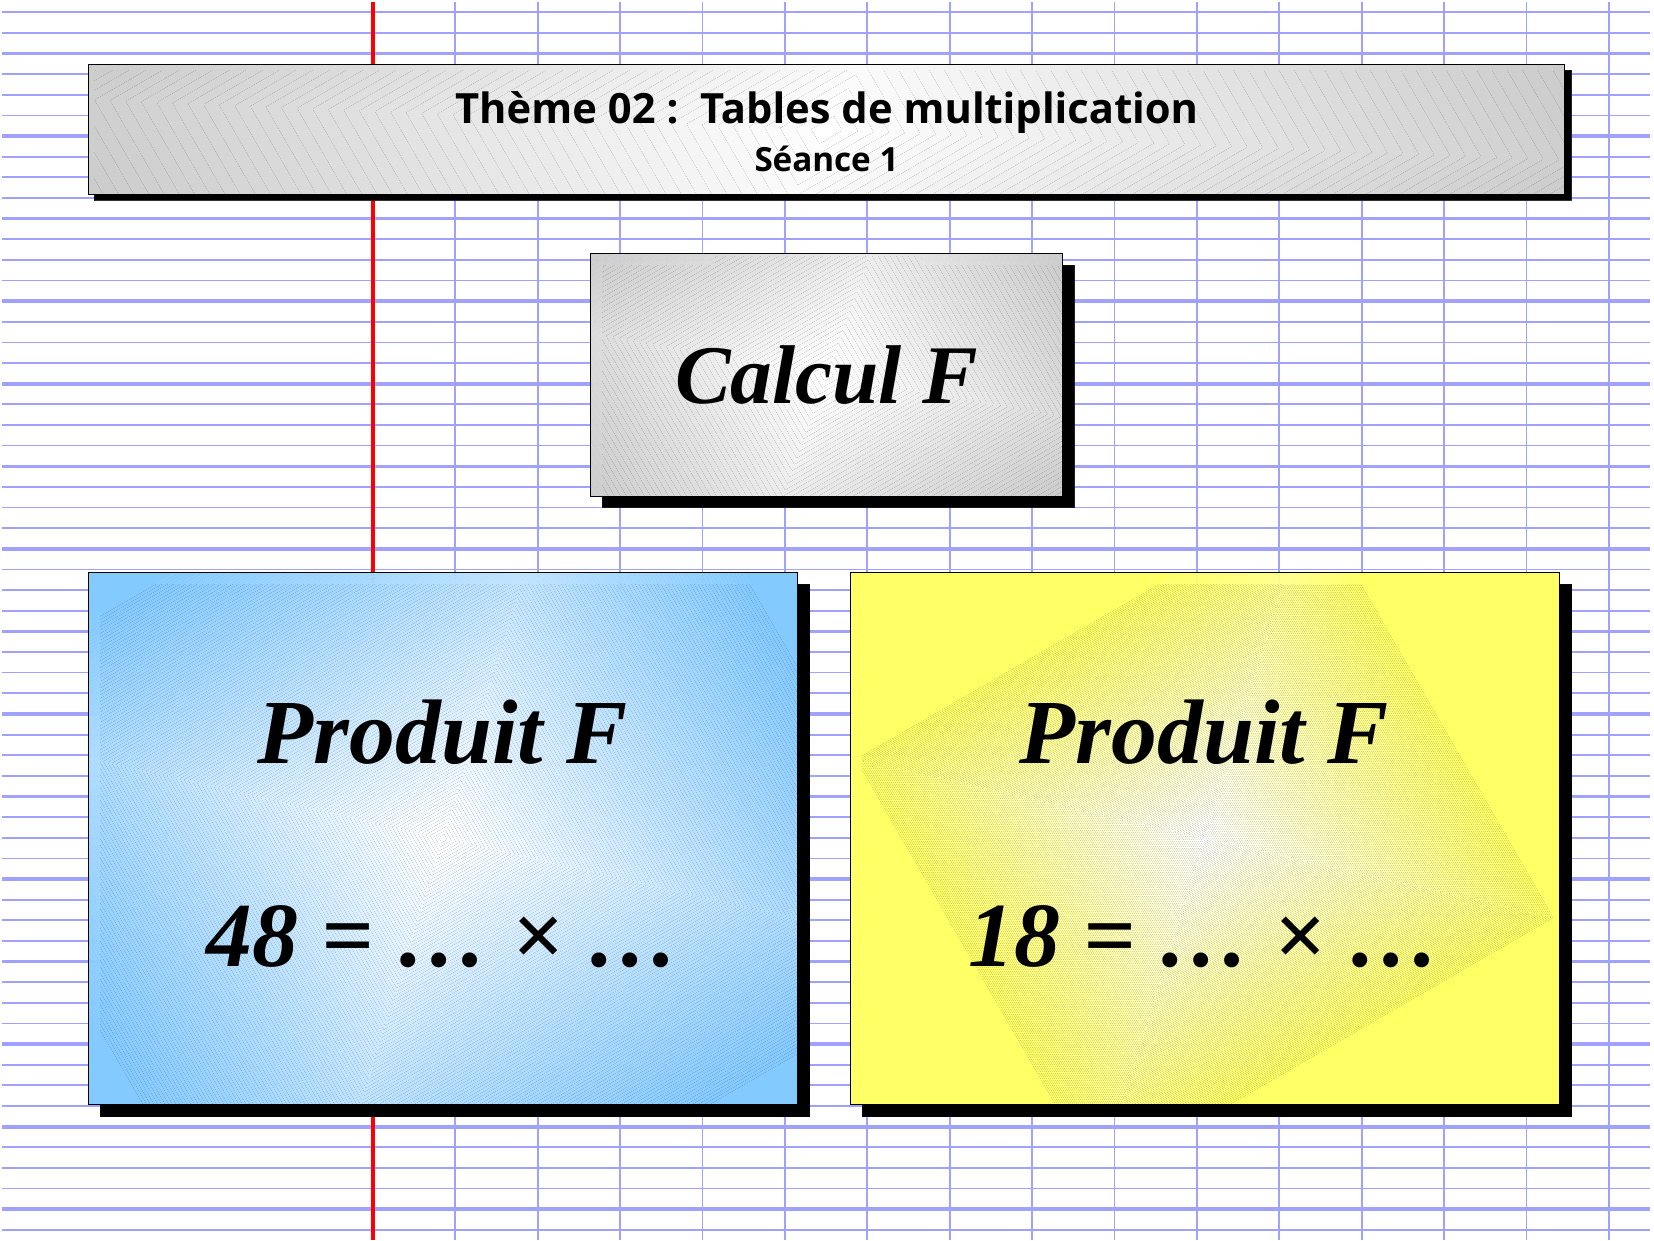

Thème 02 : Tables de multiplication
Séance 1
Calcul F
9
0
1
2
3
4
5
6
7
8
Produit F
48 = … × …
Produit F
18 = … × …